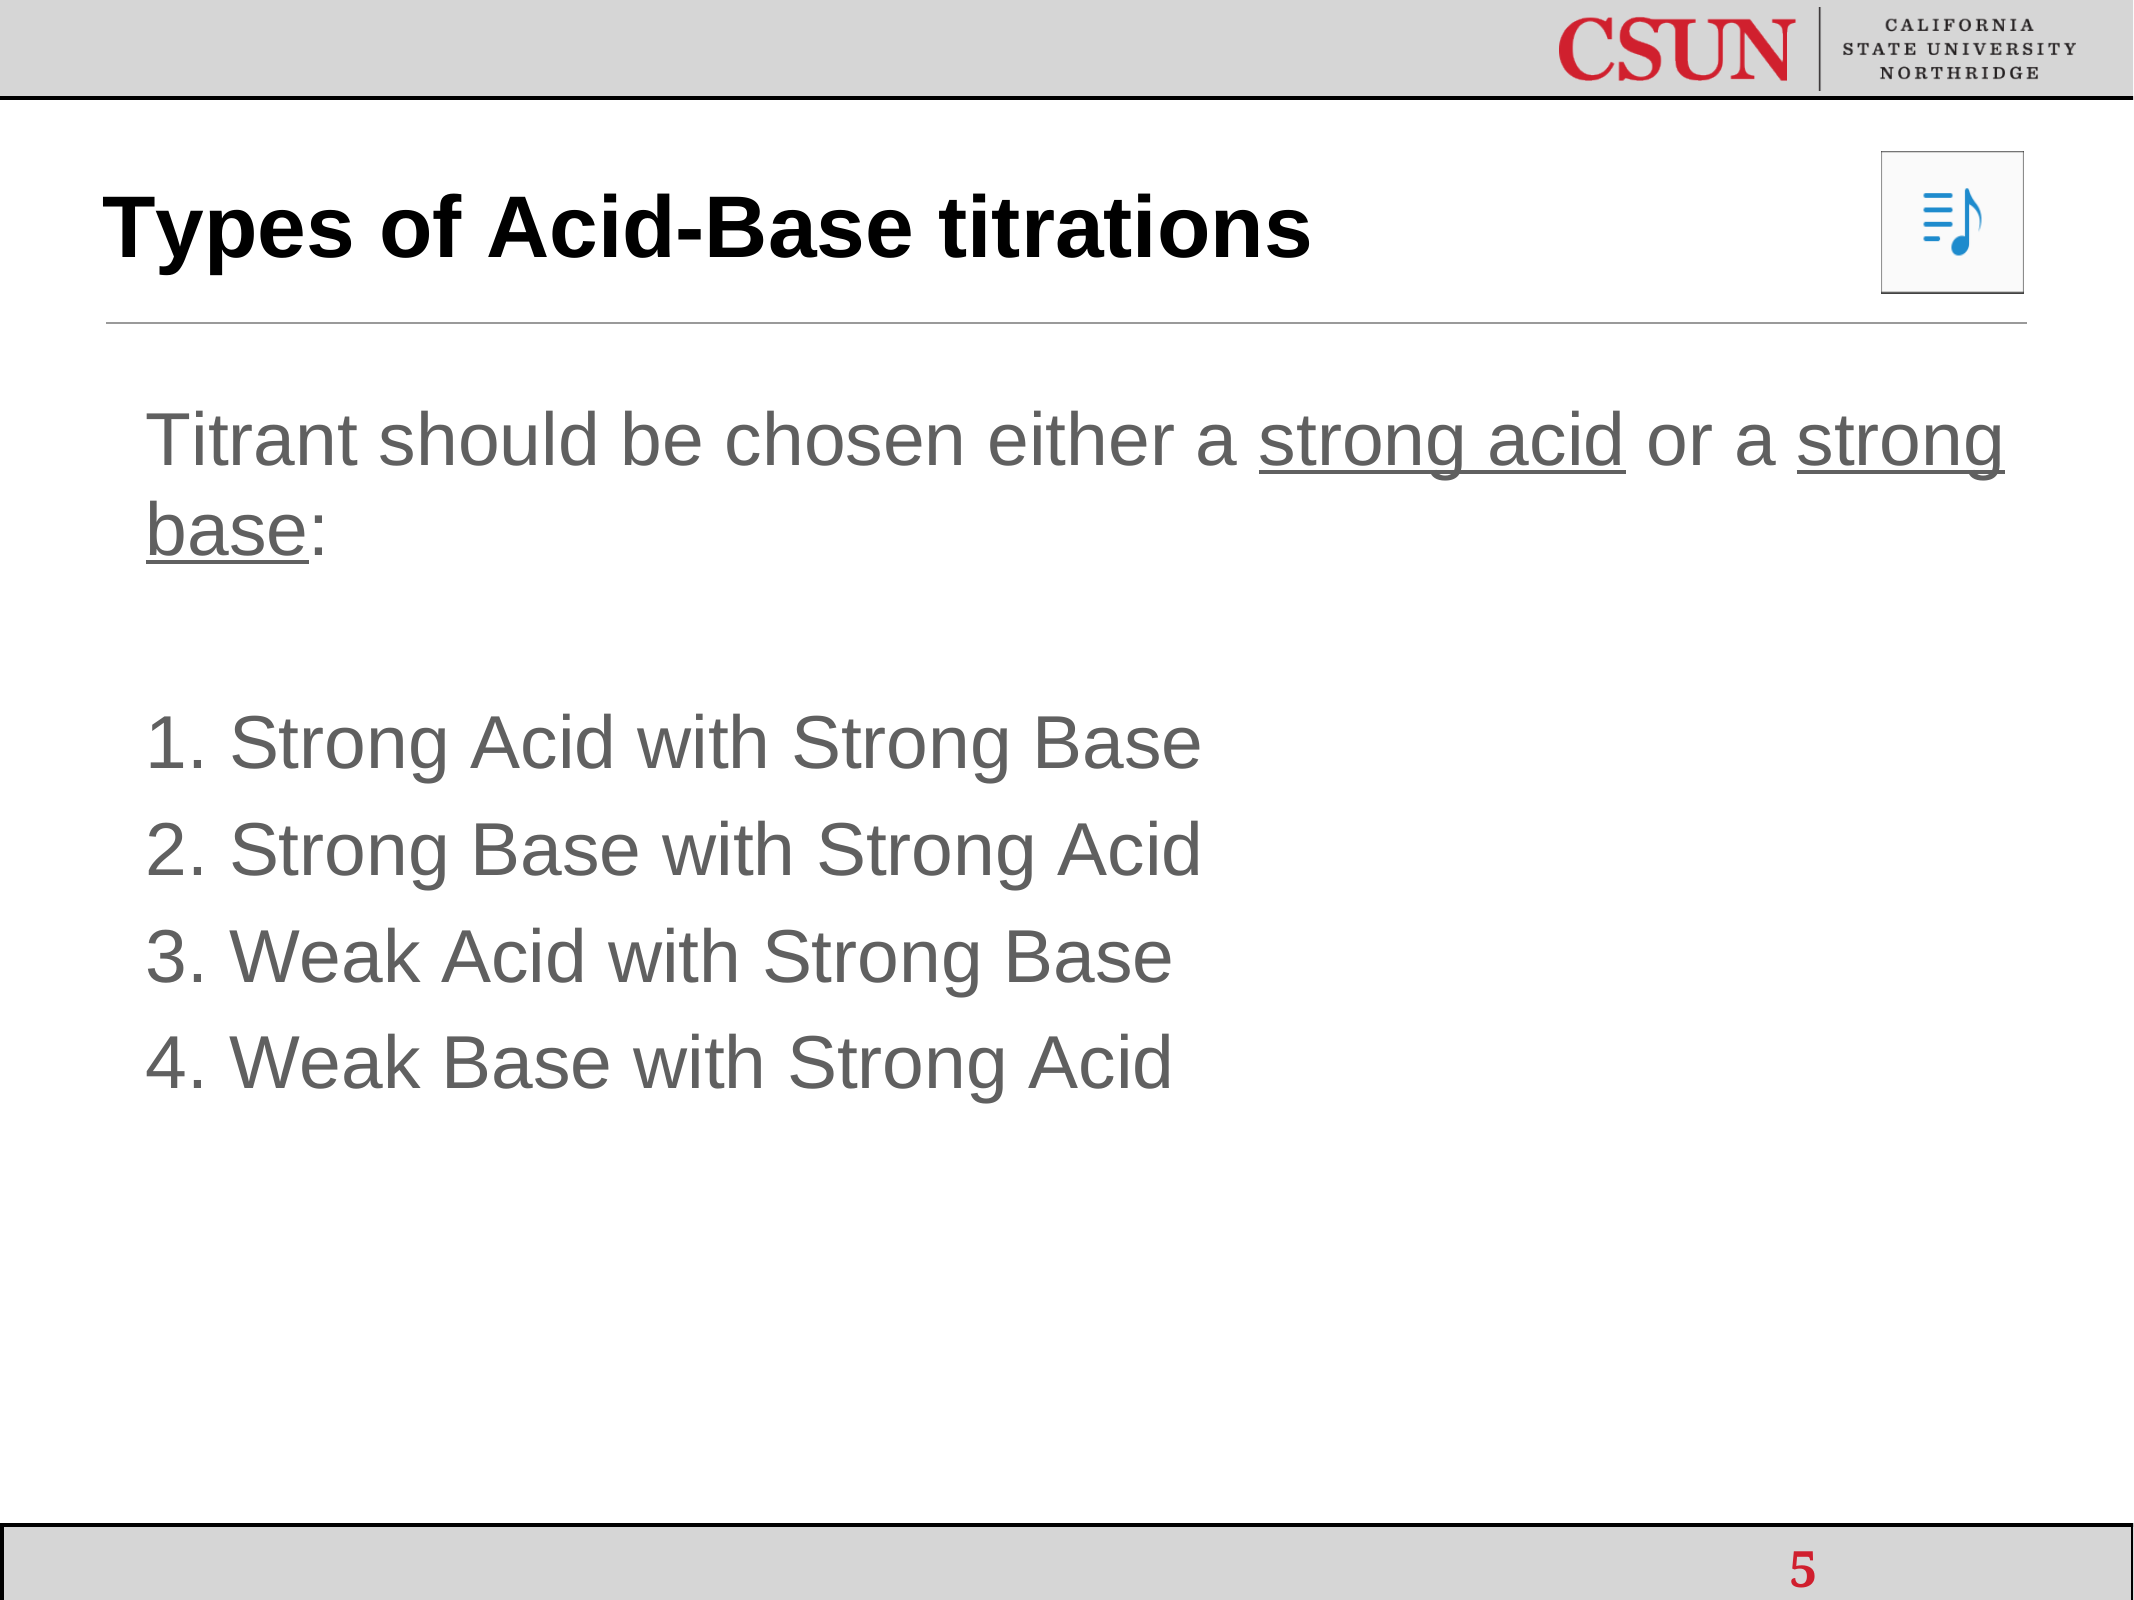

# Types of Acid-Base titrations
Titrant should be chosen either a strong acid or a strong base:
1. Strong Acid with Strong Base
2. Strong Base with Strong Acid
3. Weak Acid with Strong Base
4. Weak Base with Strong Acid
5